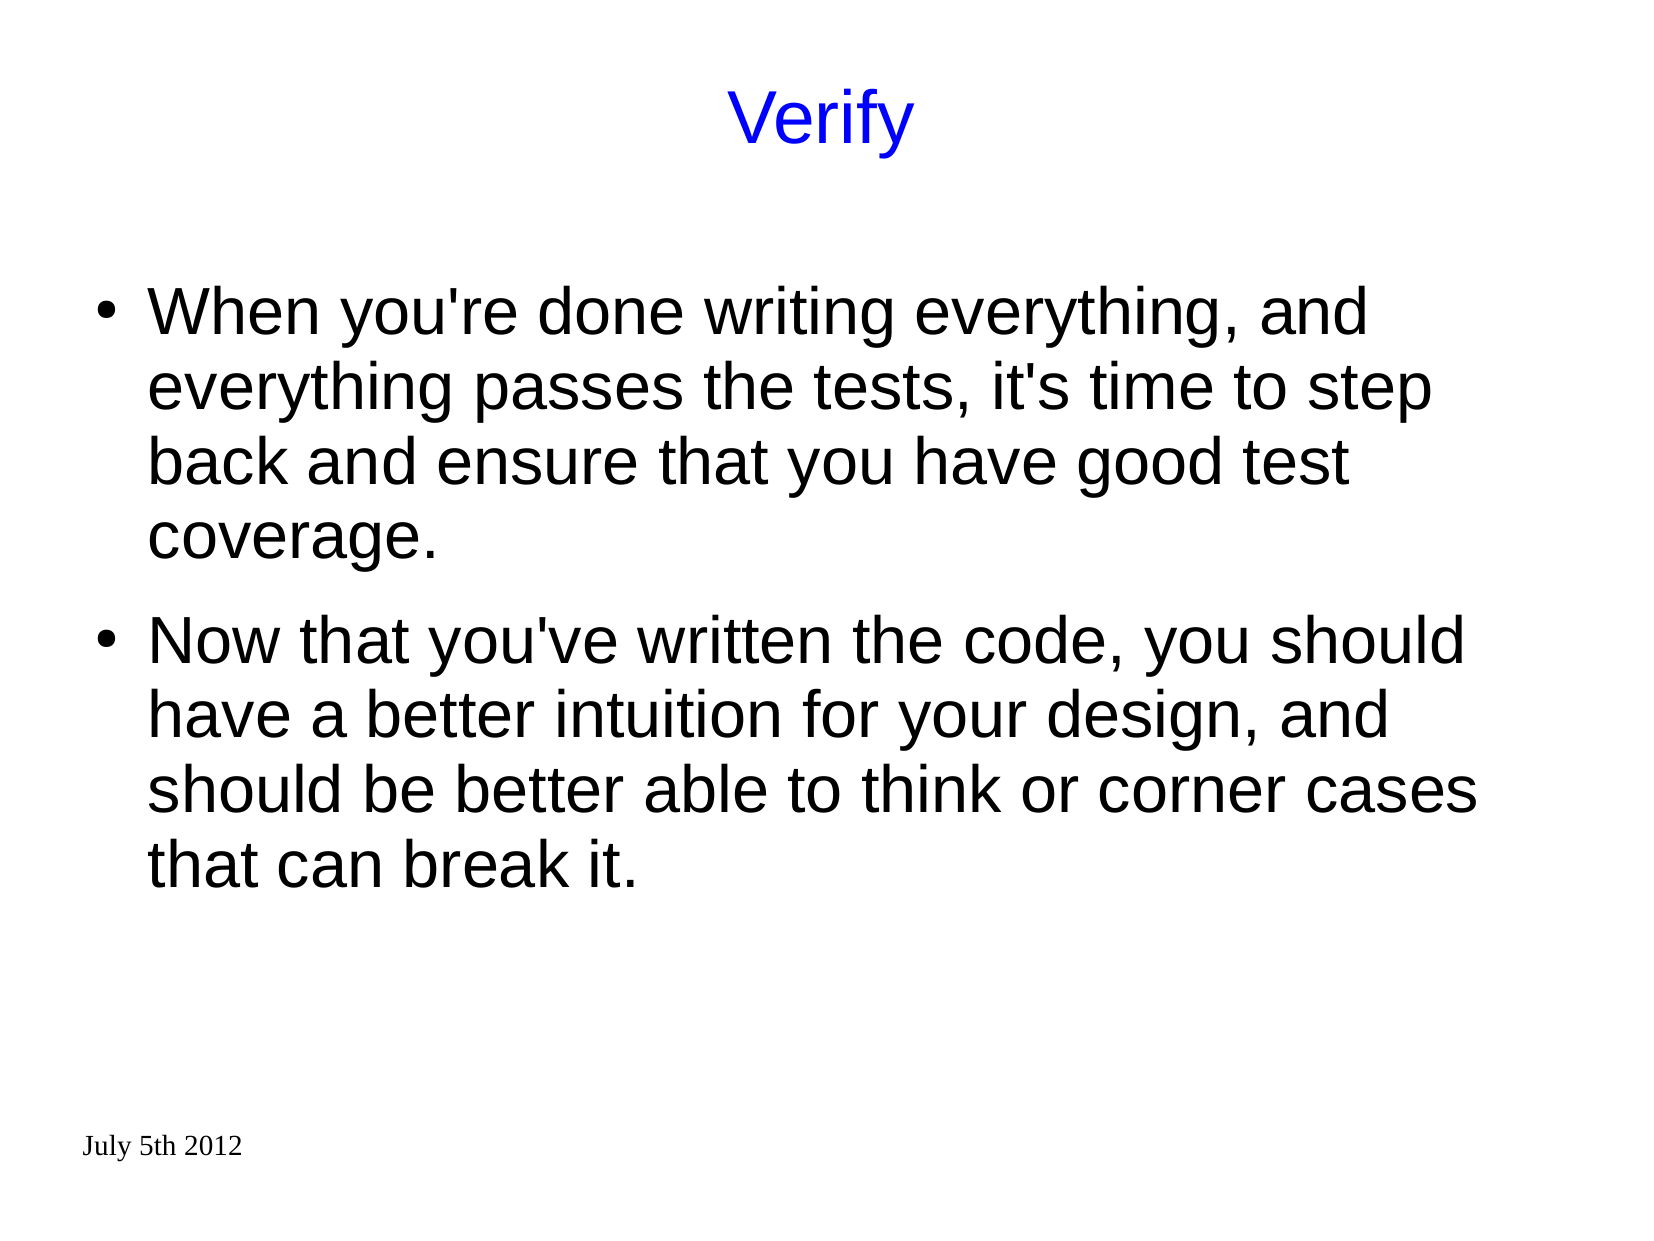

# Verify
When you're done writing everything, and everything passes the tests, it's time to step back and ensure that you have good test coverage.
Now that you've written the code, you should have a better intuition for your design, and should be better able to think or corner cases that can break it.
July 5th 2012